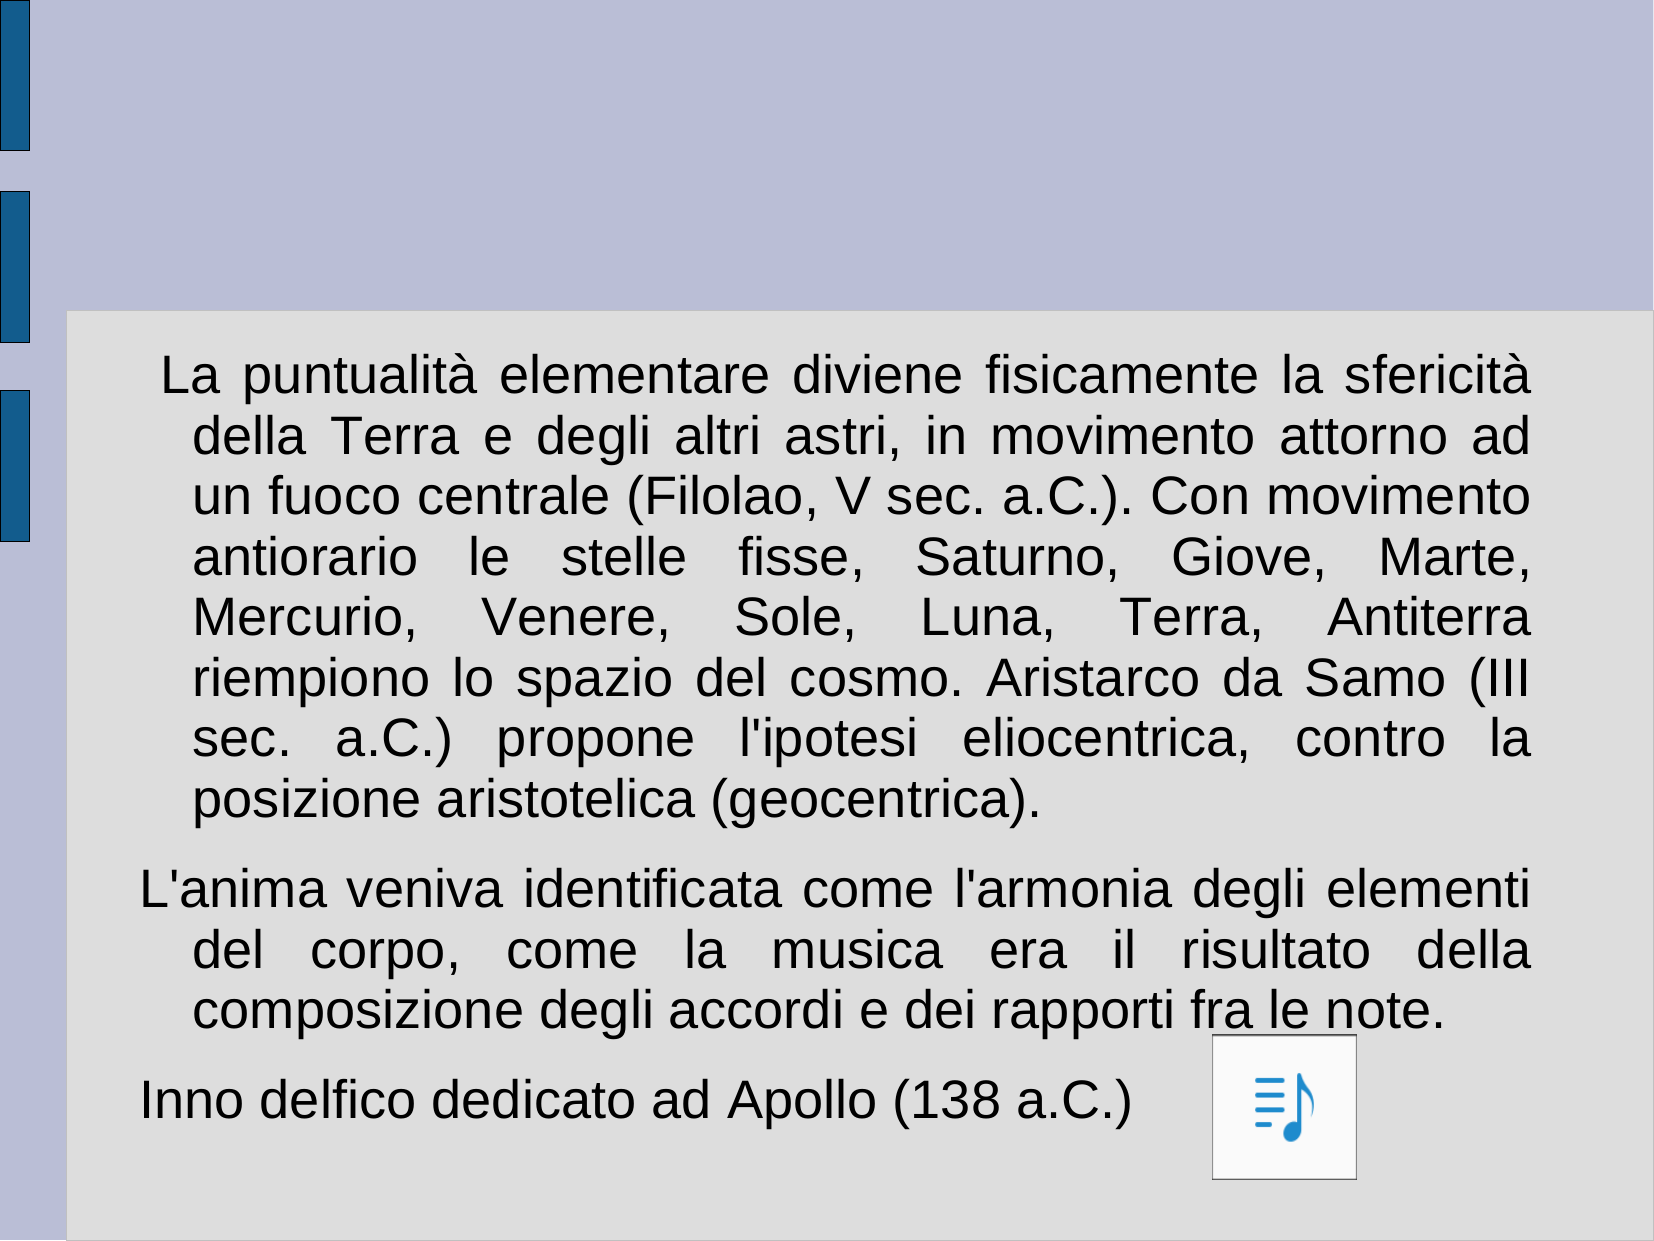

#
 La puntualità elementare diviene fisicamente la sfericità della Terra e degli altri astri, in movimento attorno ad un fuoco centrale (Filolao, V sec. a.C.). Con movimento antiorario le stelle fisse, Saturno, Giove, Marte, Mercurio, Venere, Sole, Luna, Terra, Antiterra riempiono lo spazio del cosmo. Aristarco da Samo (III sec. a.C.) propone l'ipotesi eliocentrica, contro la posizione aristotelica (geocentrica).
L'anima veniva identificata come l'armonia degli elementi del corpo, come la musica era il risultato della composizione degli accordi e dei rapporti fra le note.
Inno delfico dedicato ad Apollo (138 a.C.)